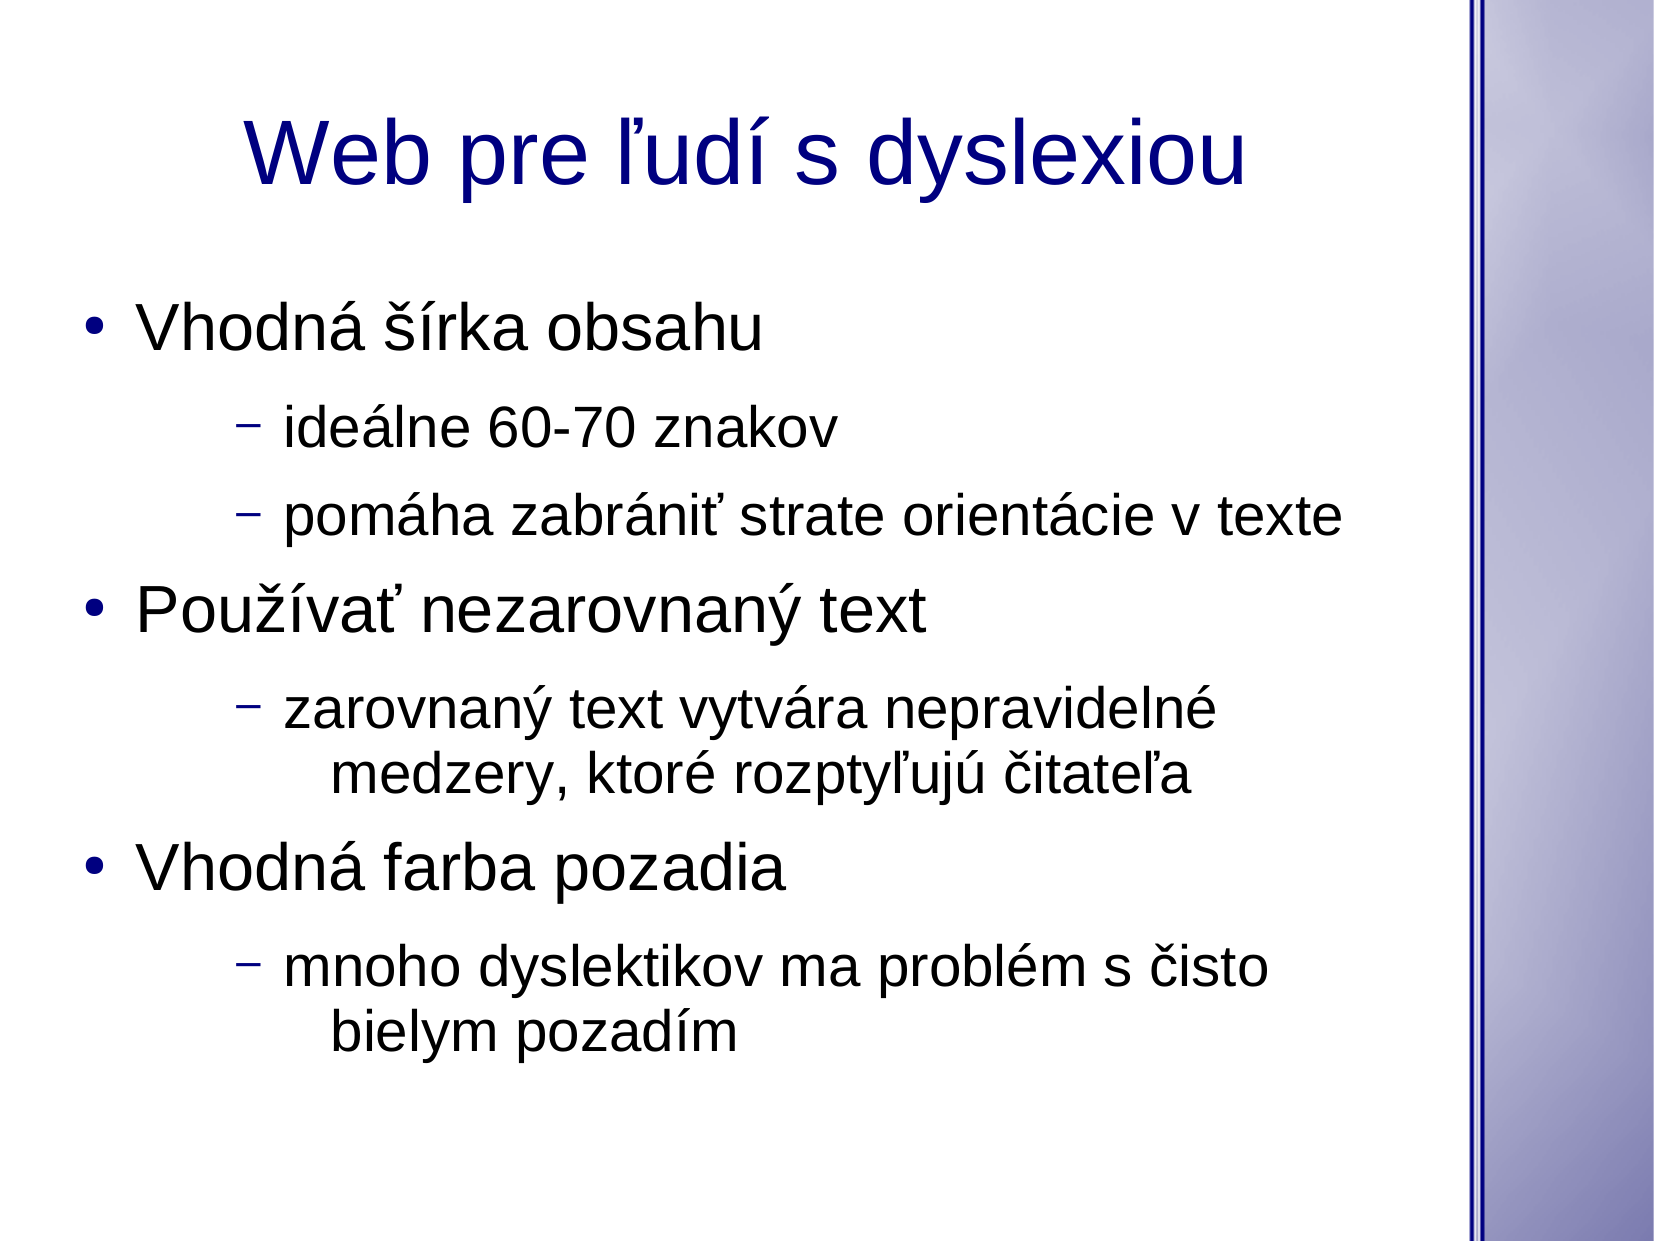

# Web pre ľudí s dyslexiou
Vhodná šírka obsahu
ideálne 60-70 znakov
pomáha zabrániť strate orientácie v texte
Používať nezarovnaný text
zarovnaný text vytvára nepravidelné medzery, ktoré rozptyľujú čitateľa
Vhodná farba pozadia
mnoho dyslektikov ma problém s čisto bielym pozadím